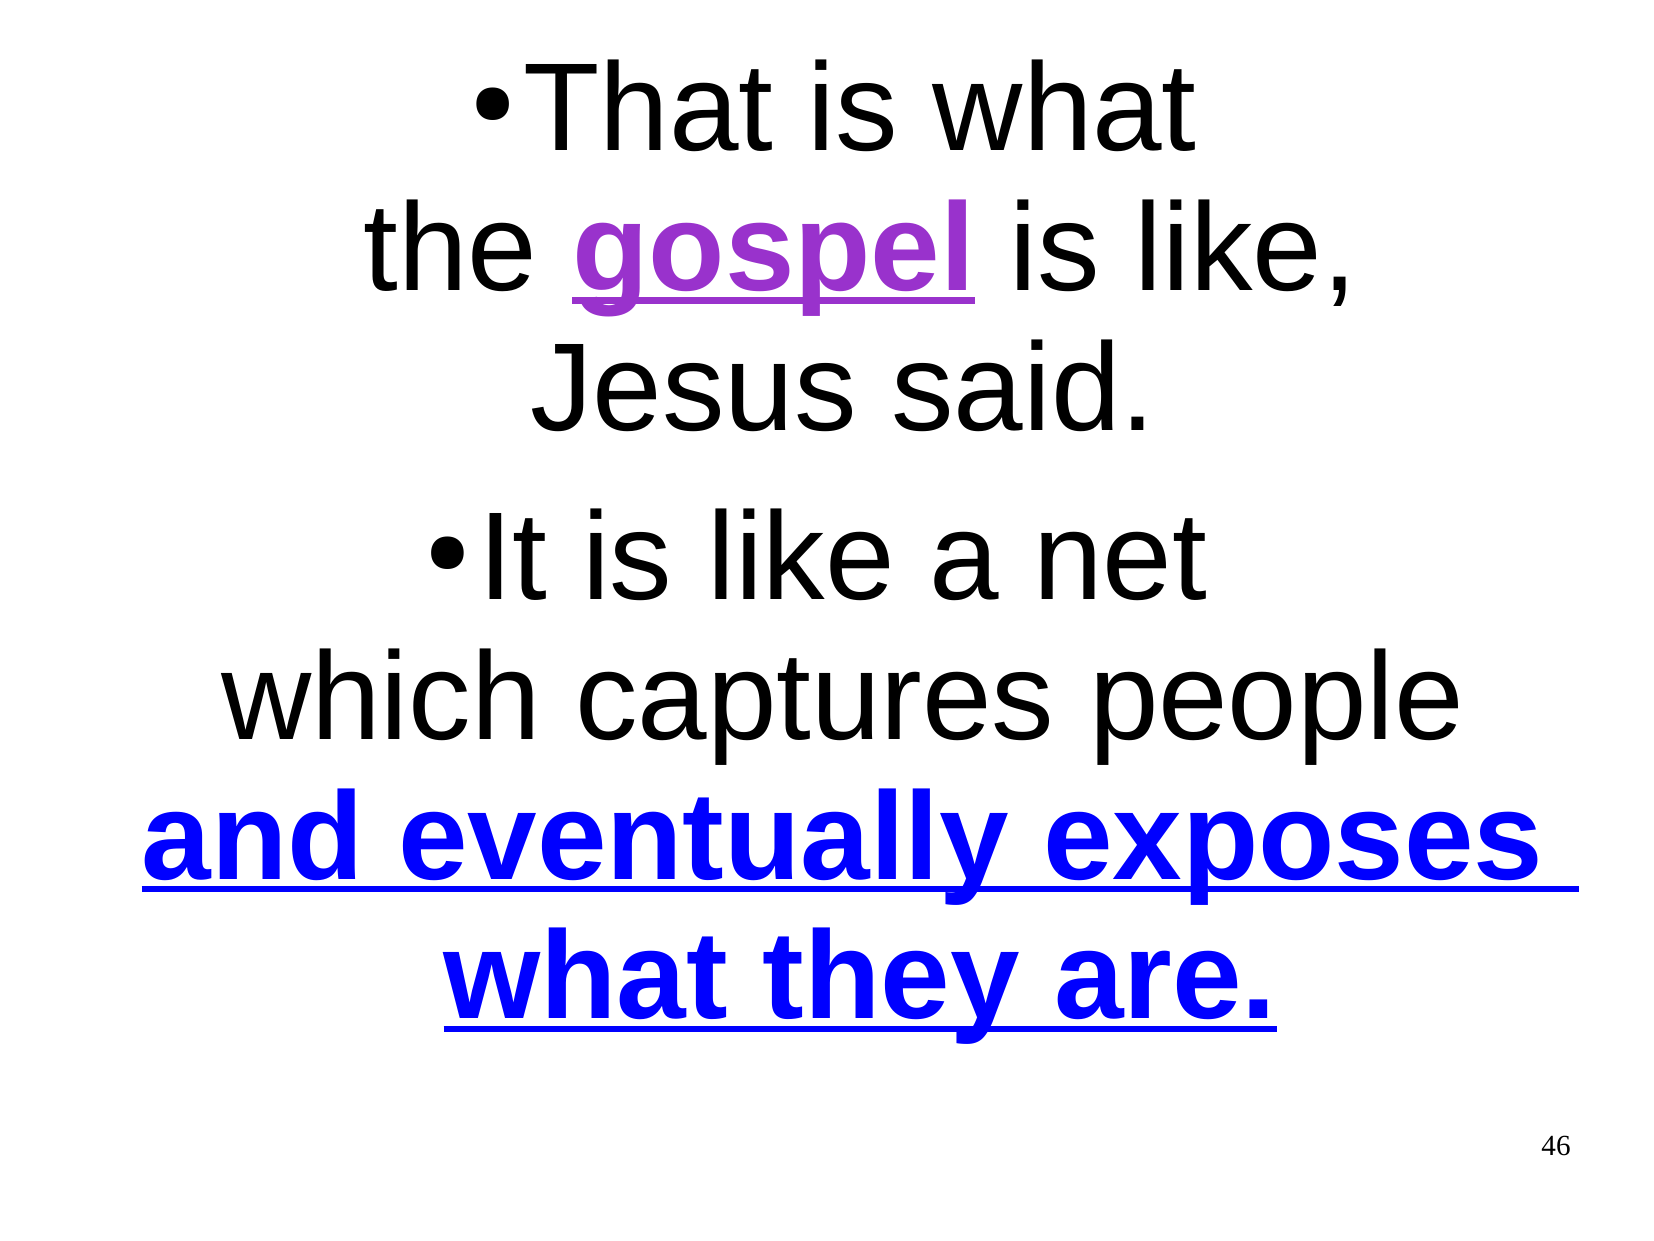

# That is what the gospel is like, Jesus said.
It is like a net
which captures people
and eventually exposes
what they are.
46